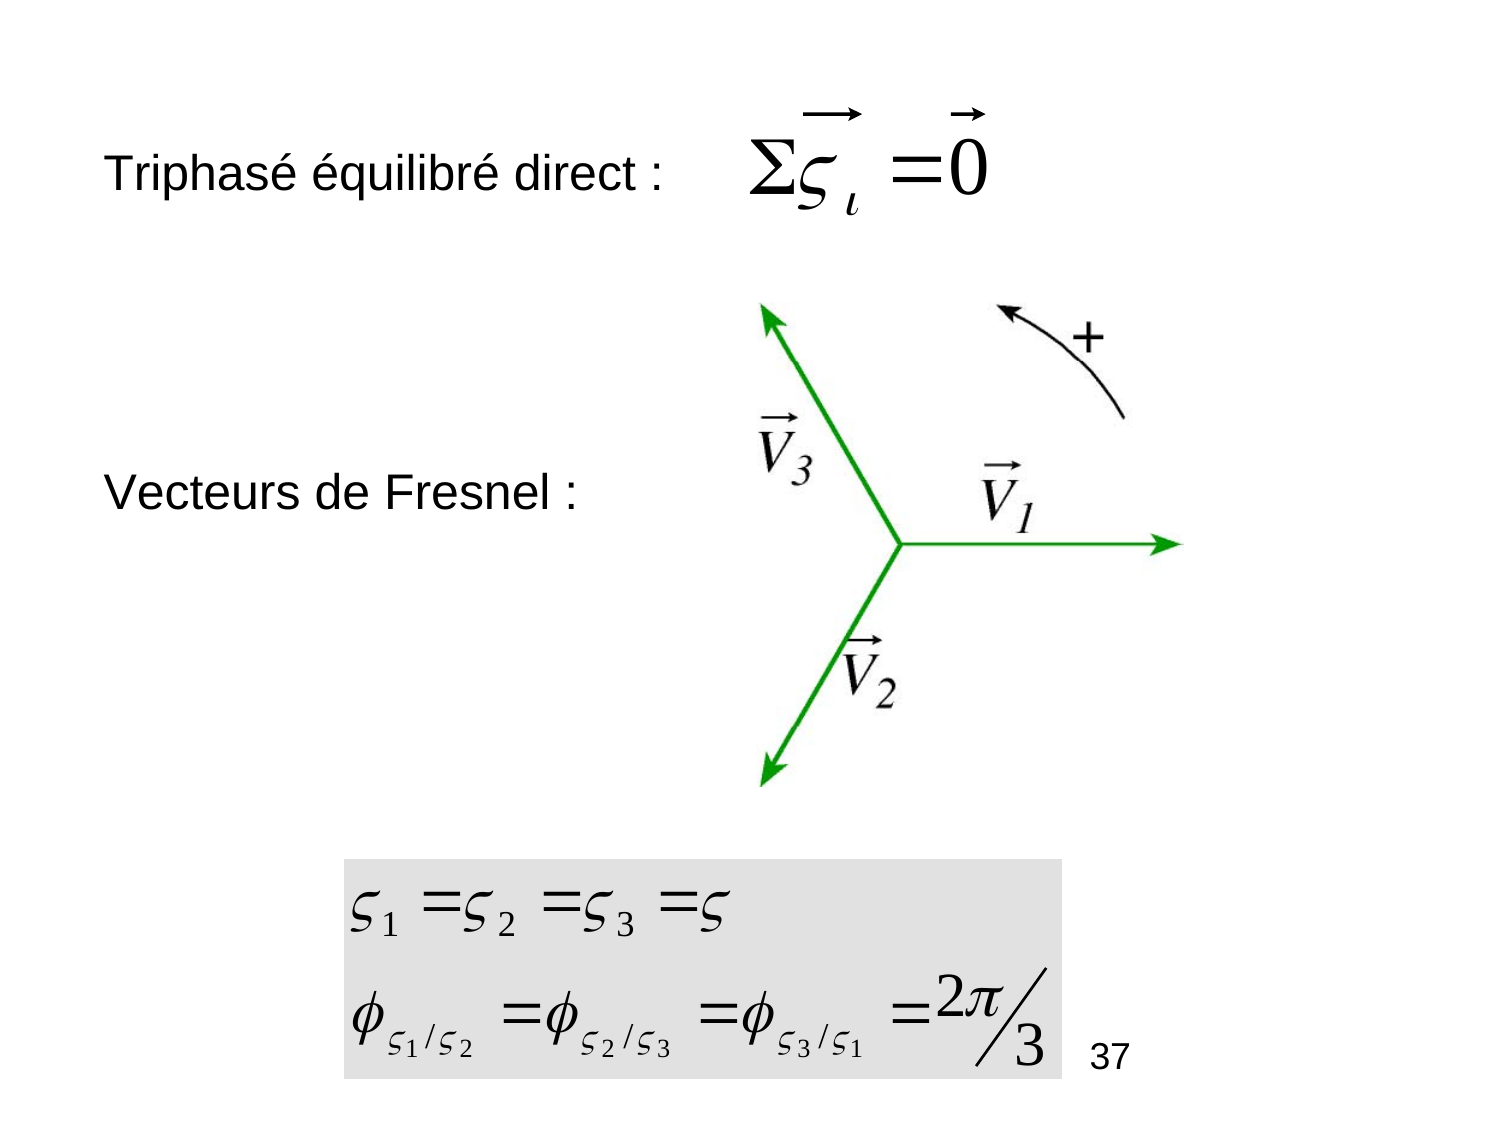

Triphasé équilibré direct :
Vecteurs de Fresnel :
37